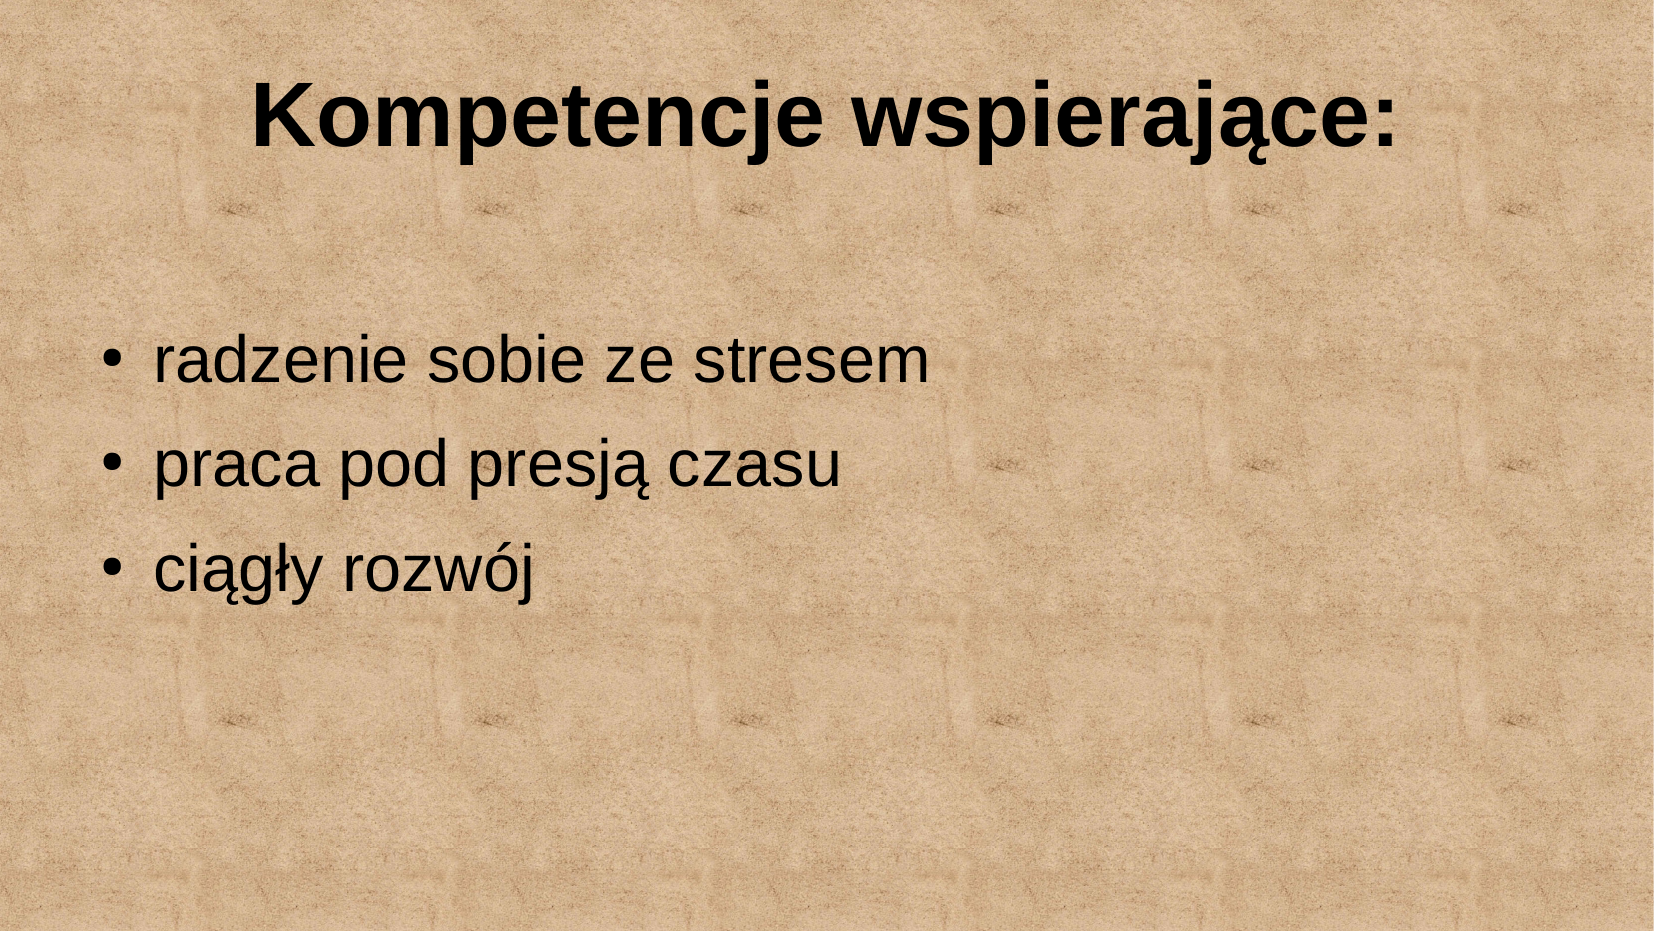

# Kompetencje wspierające:
radzenie sobie ze stresem
praca pod presją czasu
ciągły rozwój